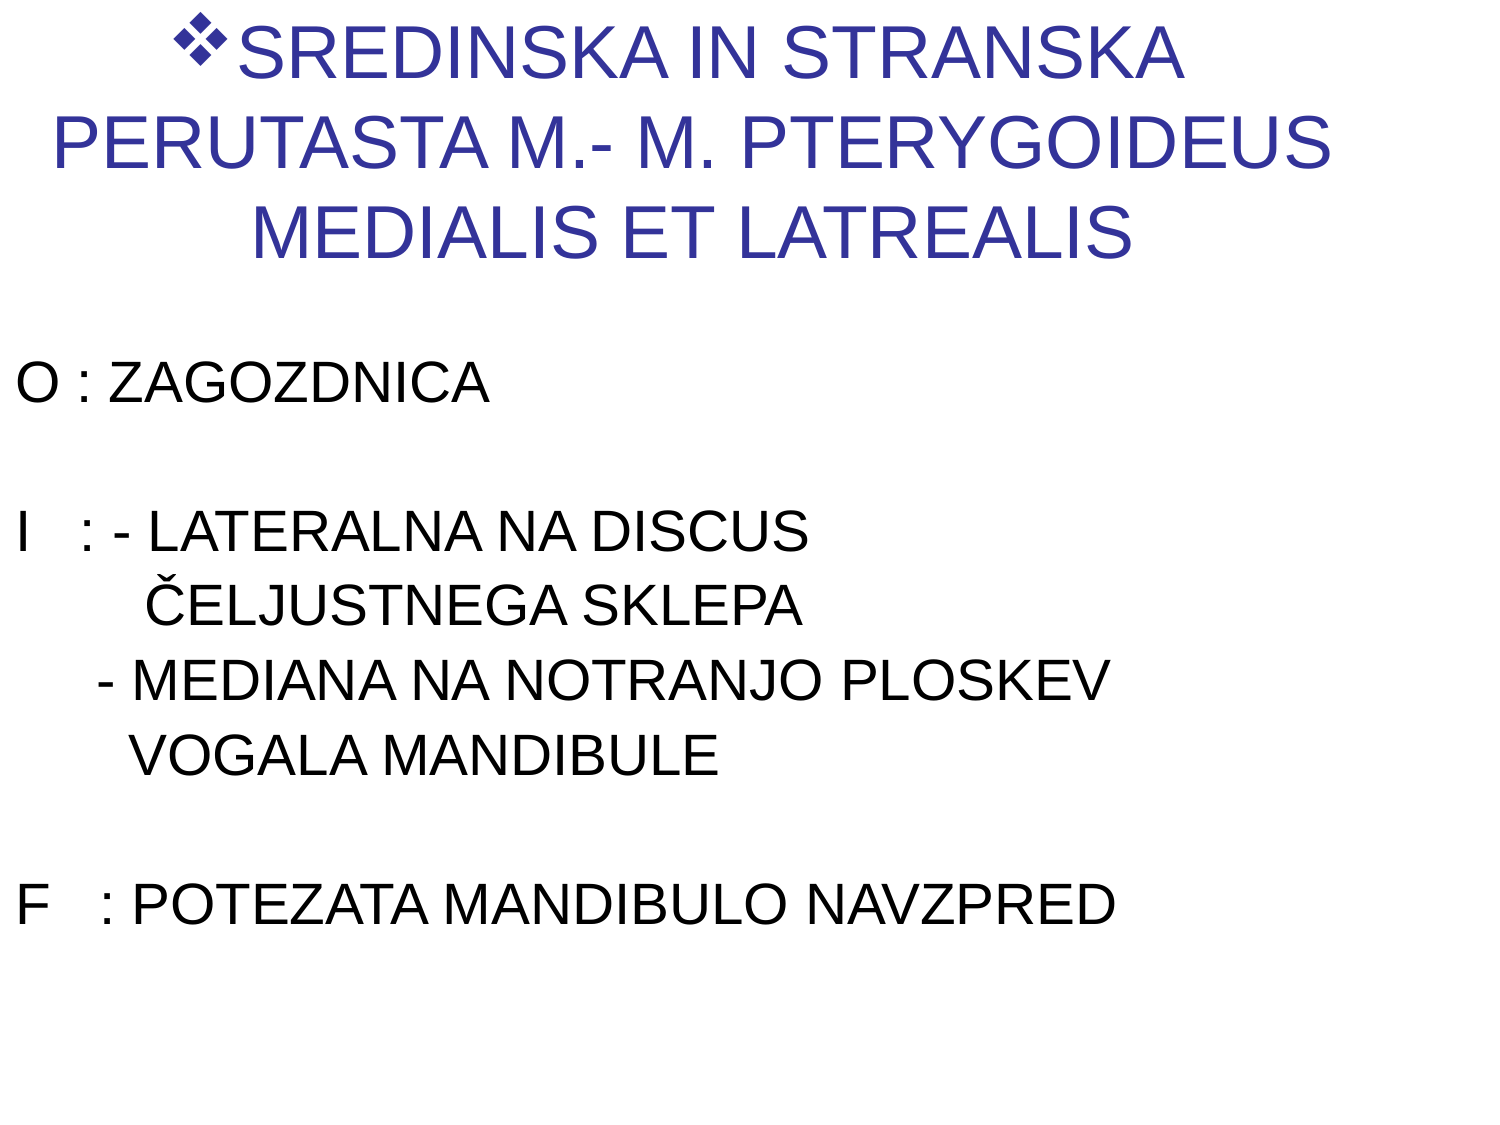

# SREDINSKA IN STRANSKA PERUTASTA M.- M. PTERYGOIDEUS MEDIALIS ET LATREALIS
O : ZAGOZDNICA
I : - LATERALNA NA DISCUS
 ČELJUSTNEGA SKLEPA
 - MEDIANA NA NOTRANJO PLOSKEV
 VOGALA MANDIBULE
F : POTEZATA MANDIBULO NAVZPRED